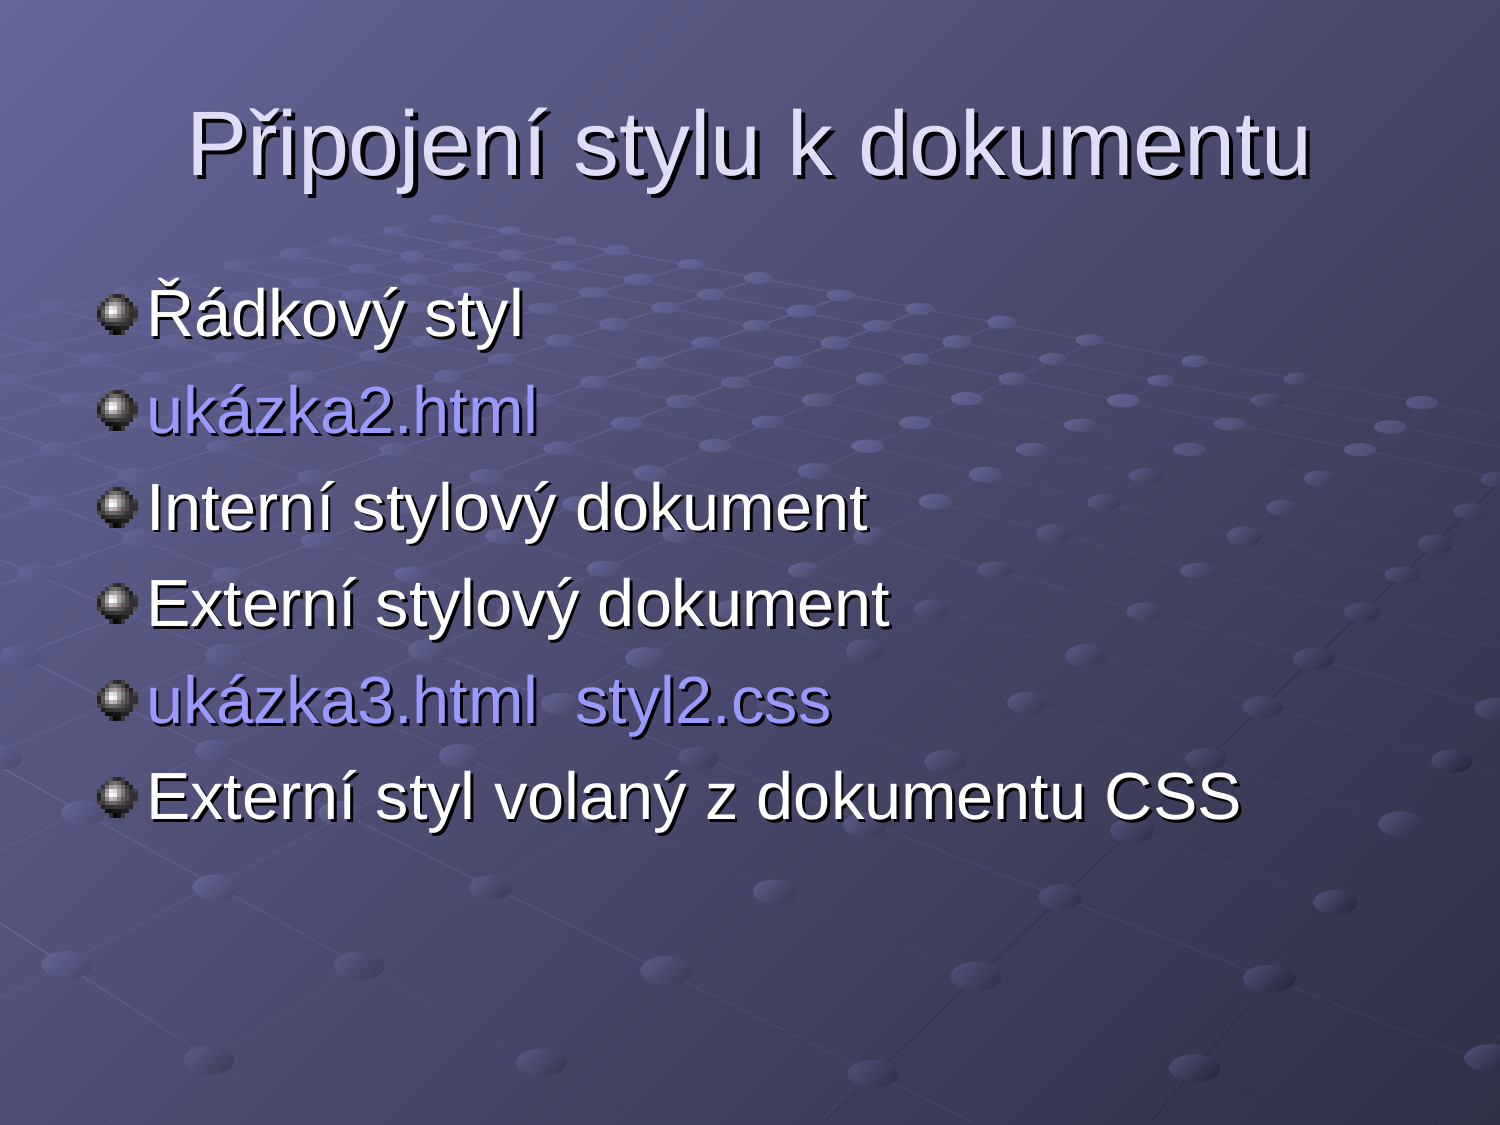

# Připojení stylu k dokumentu
Řádkový styl
ukázka2.html
Interní stylový dokument
Externí stylový dokument
ukázka3.html styl2.css
Externí styl volaný z dokumentu CSS